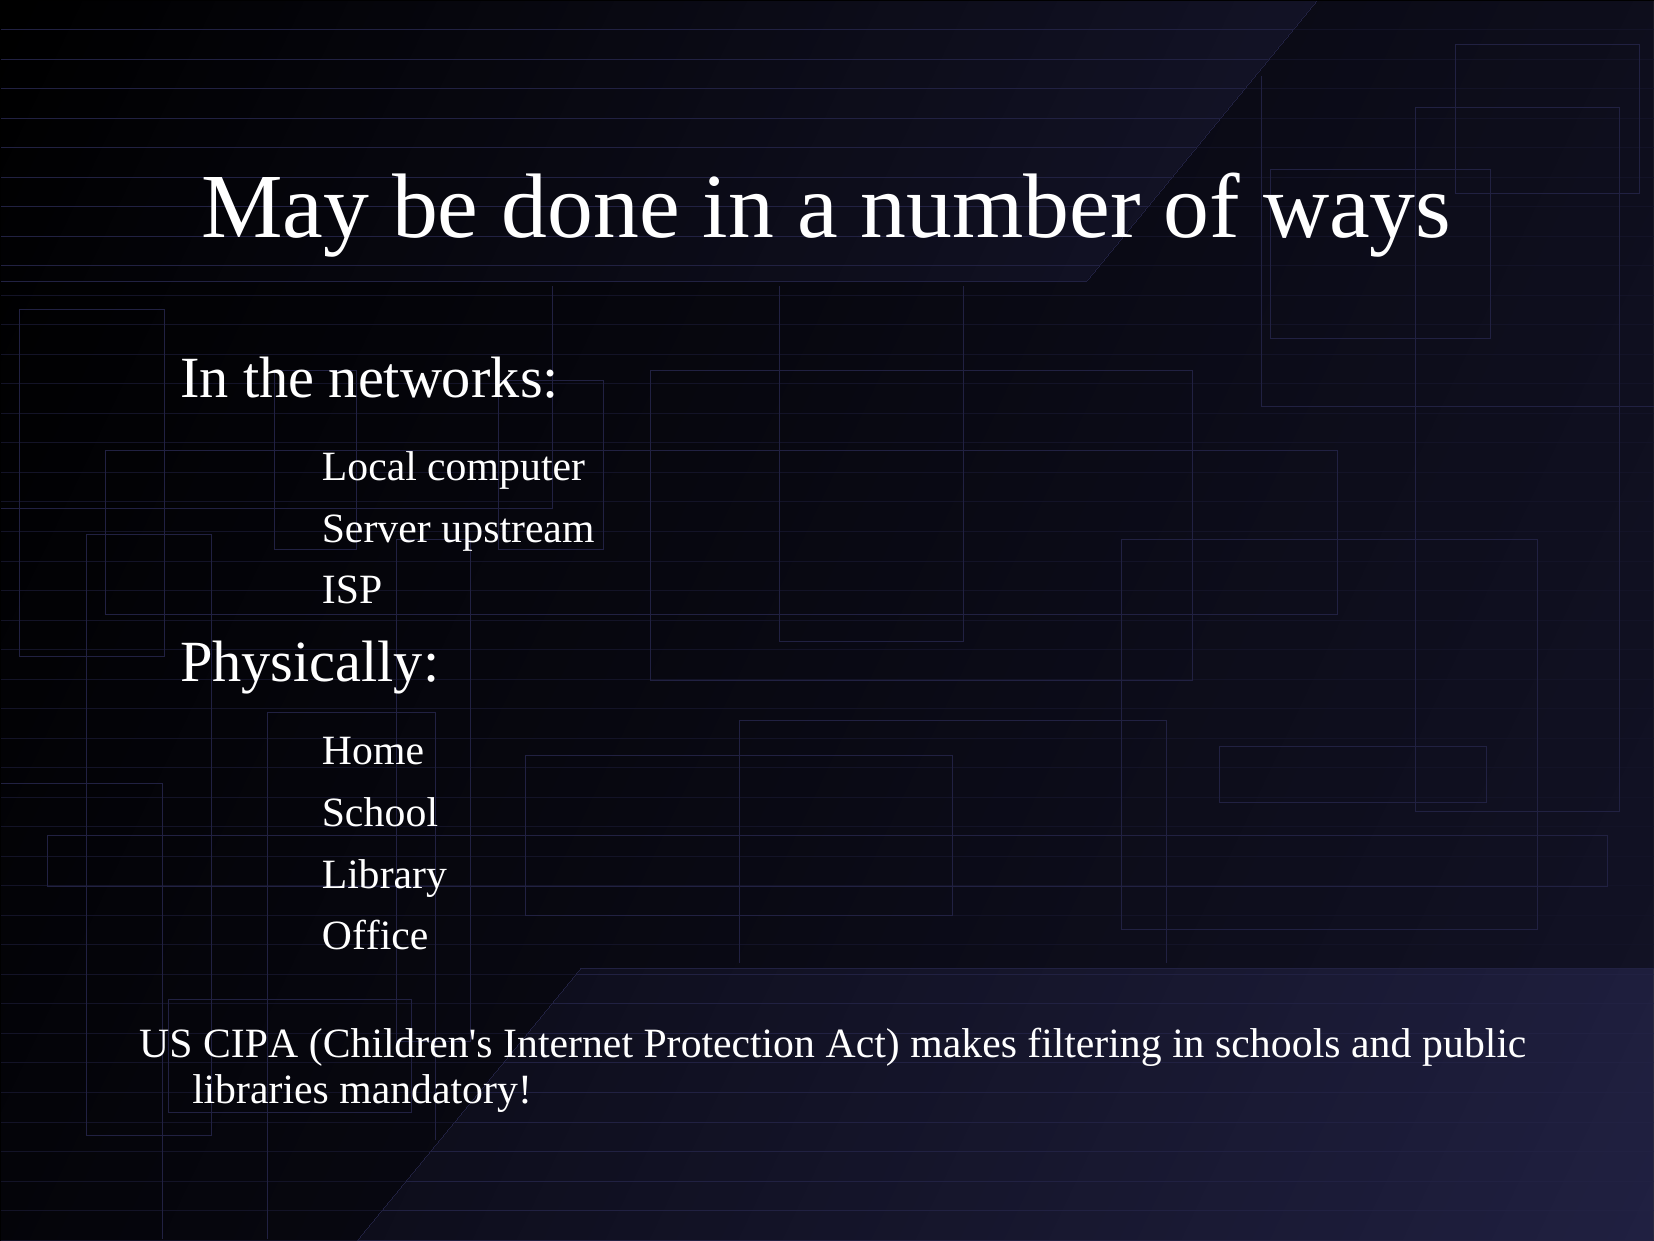

# May be done in a number of ways
In the networks:
Local computer
Server upstream
ISP
Physically:
Home
School
Library
Office
US CIPA (Children's Internet Protection Act) makes filtering in schools and public libraries mandatory!